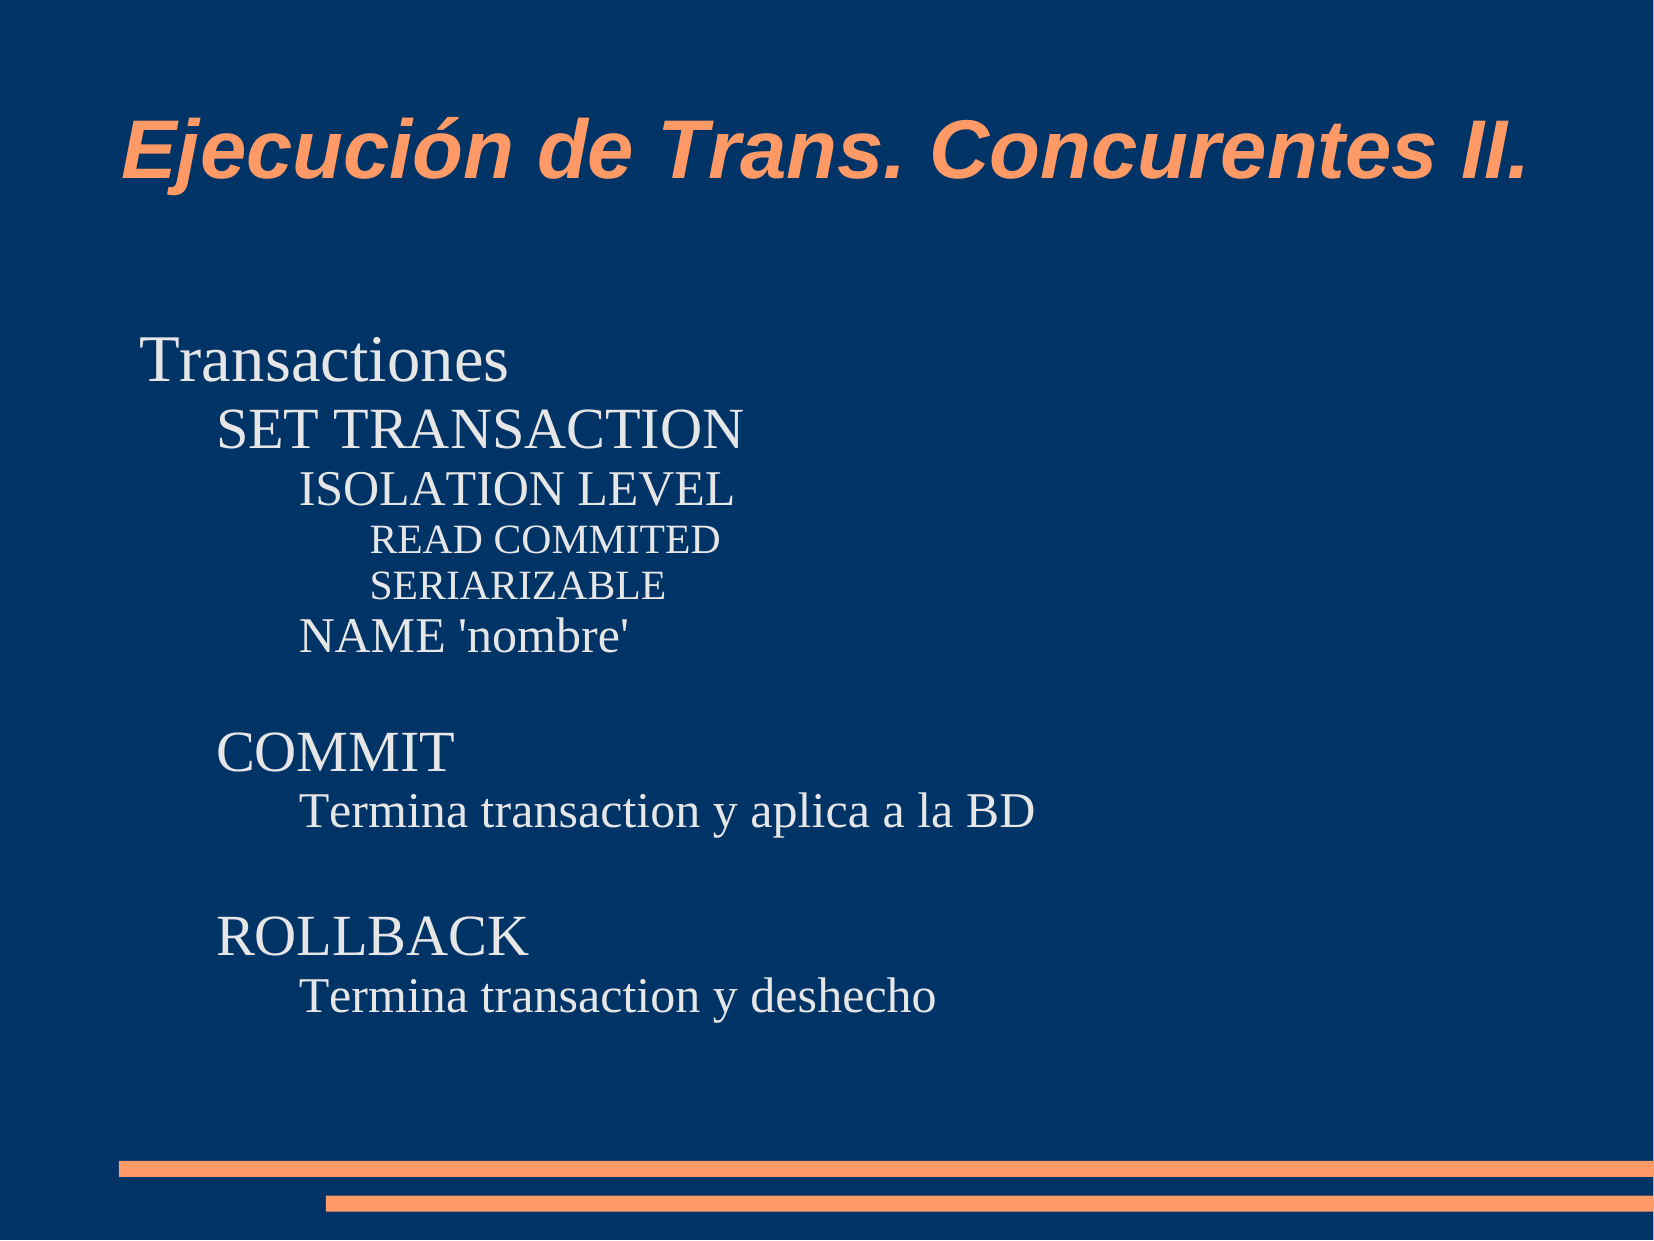

# Ejecución de Trans. Concurentes II.
Transactiones
SET TRANSACTION
ISOLATION LEVEL
READ COMMITED
SERIARIZABLE
NAME 'nombre'
COMMIT
Termina transaction y aplica a la BD
ROLLBACK
Termina transaction y deshecho